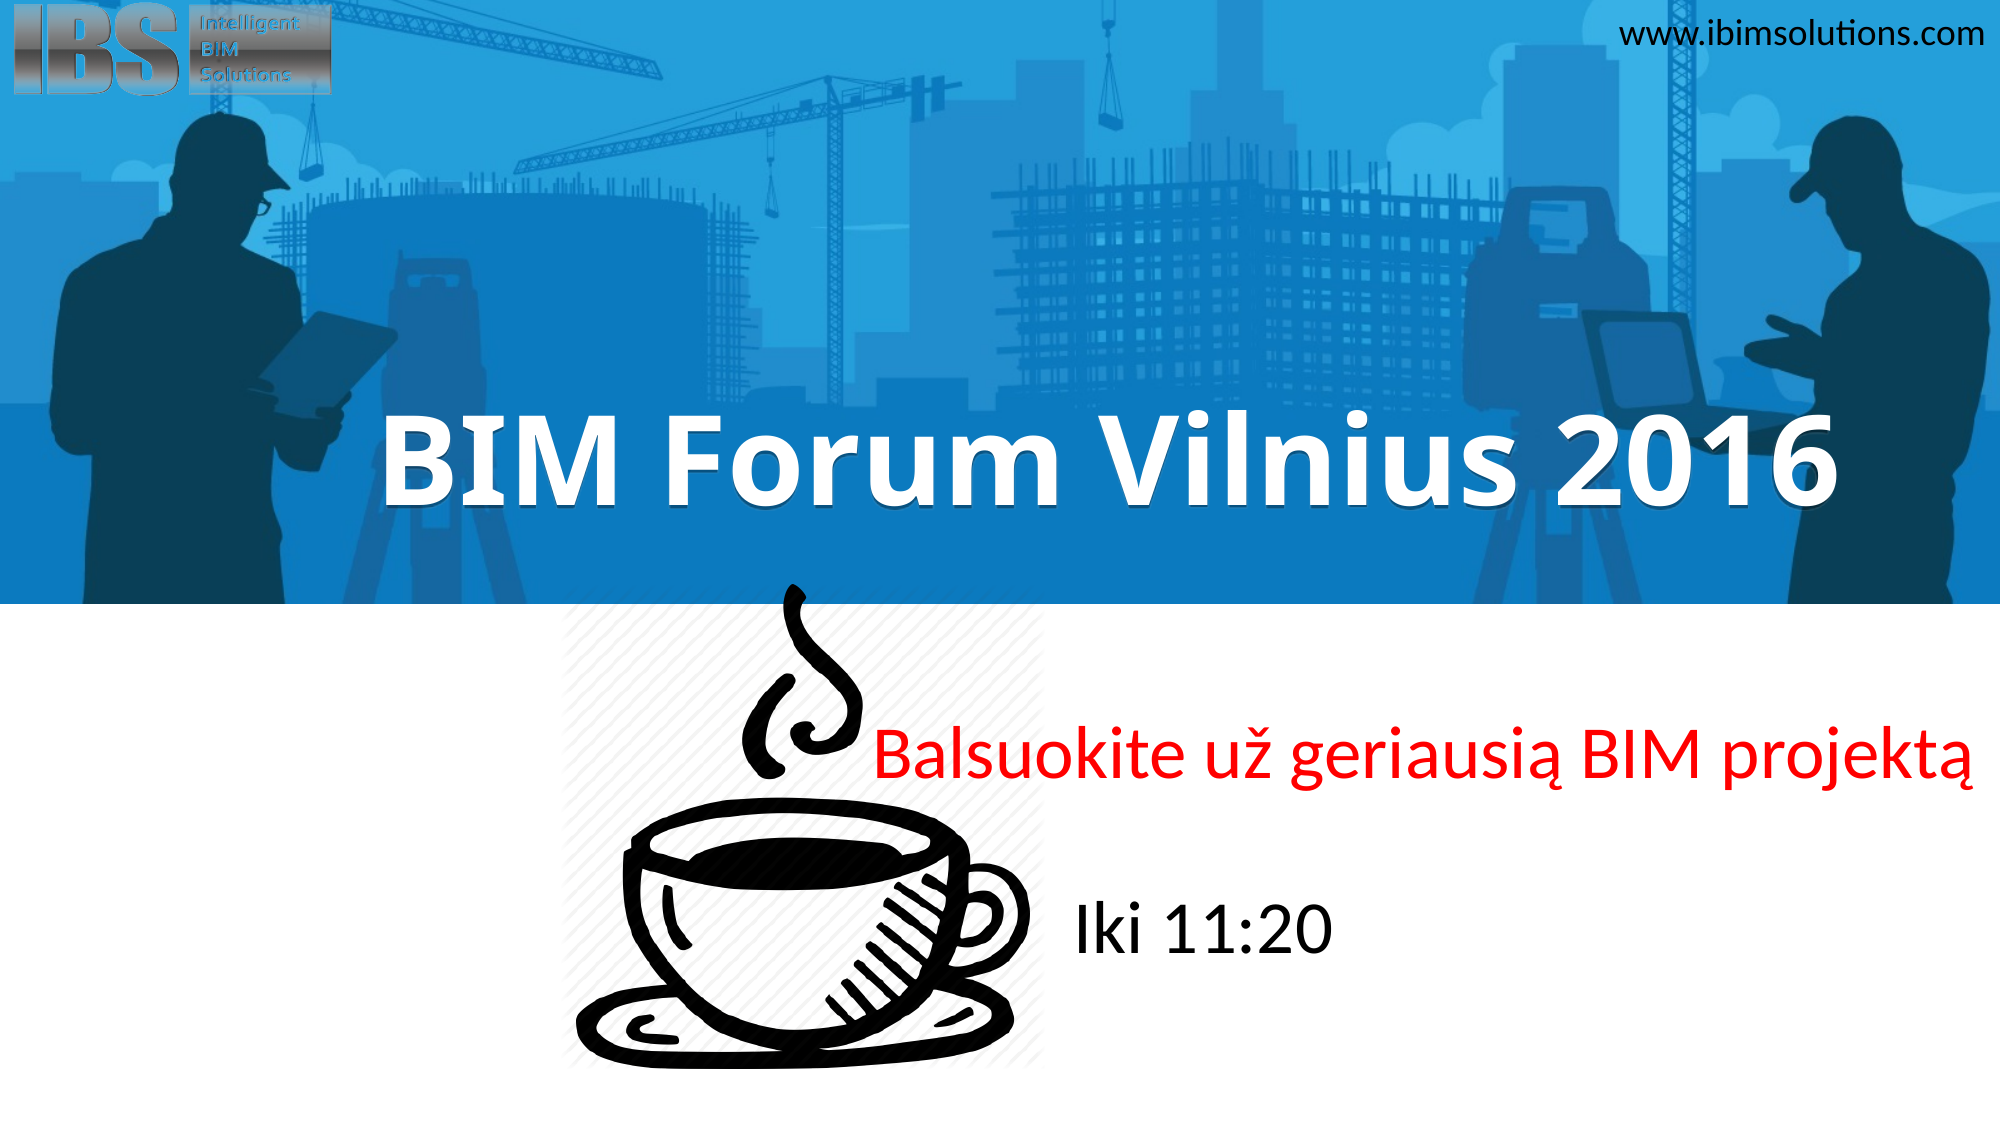

www.ibimsolutions.com
BIM Forum Vilnius 2016
Balsuokite už geriausią BIM projektą
Iki 11:20